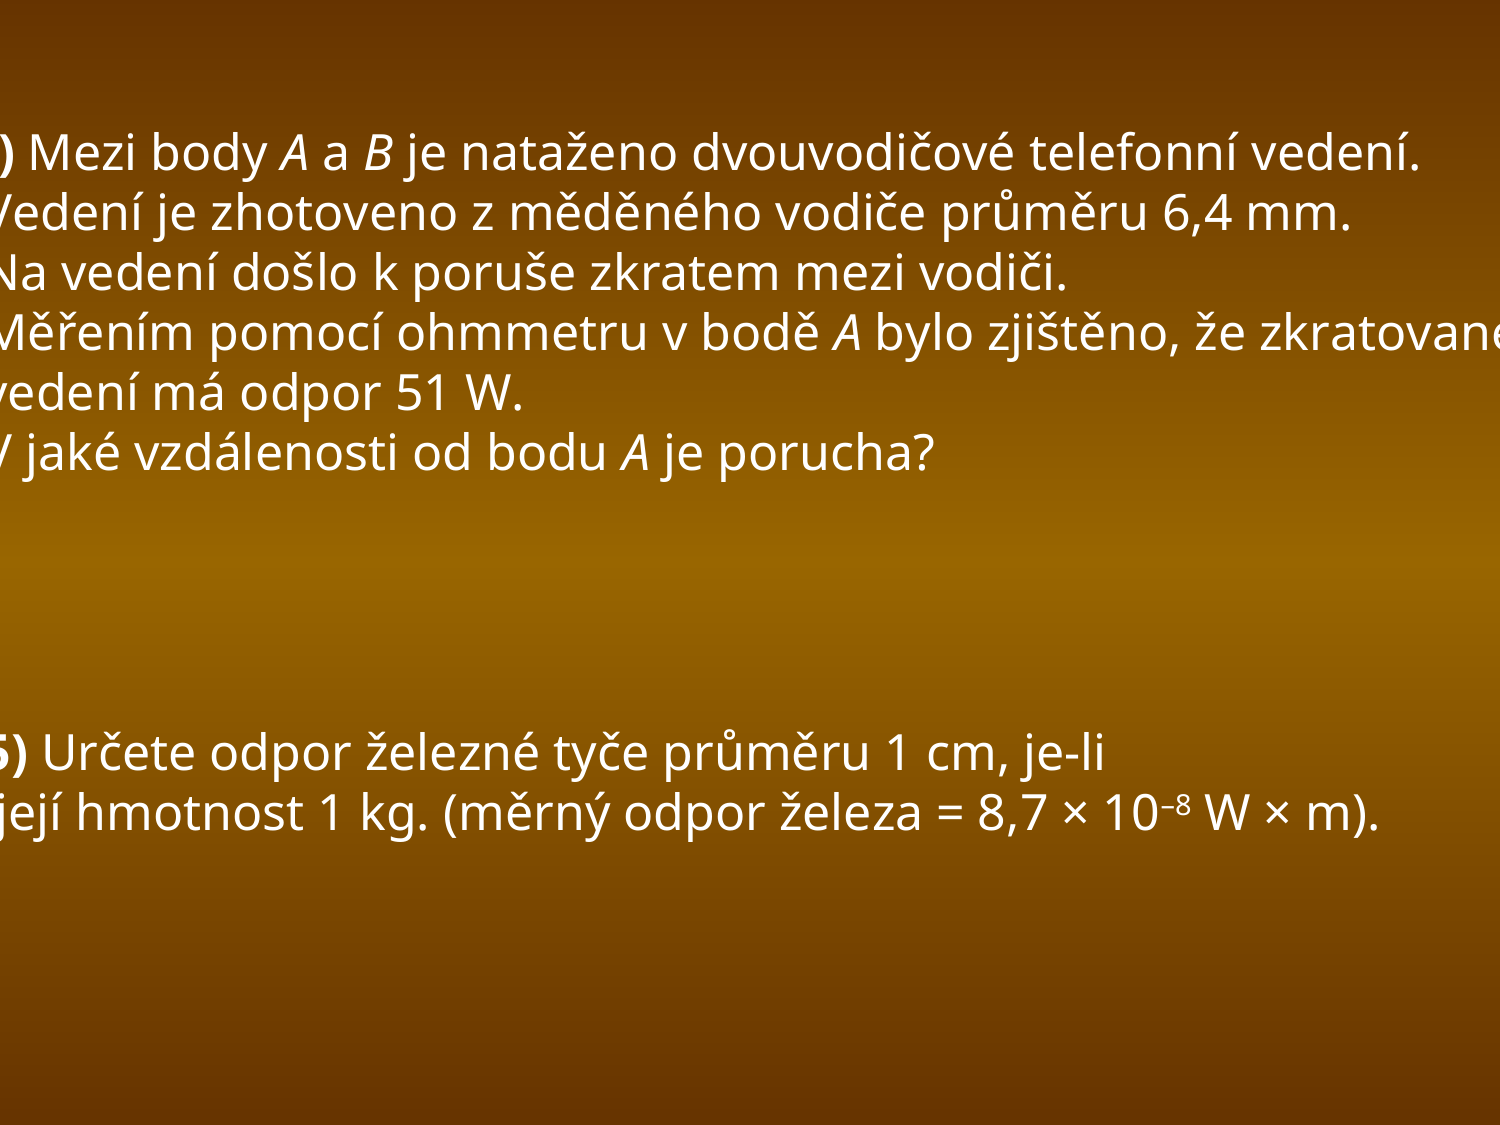

4) Mezi body A a B je nataženo dvouvodičové telefonní vedení.
 Vedení je zhotoveno z měděného vodiče průměru 6,4 mm.
 Na vedení došlo k poruše zkratem mezi vodiči.
 Měřením pomocí ohmmetru v bodě A bylo zjištěno, že zkratované
 vedení má odpor 51 W.
 V jaké vzdálenosti od bodu A je porucha?
 5) Určete odpor železné tyče průměru 1 cm, je-li
 její hmotnost 1 kg. (měrný odpor železa = 8,7 × 10–8 W × m).